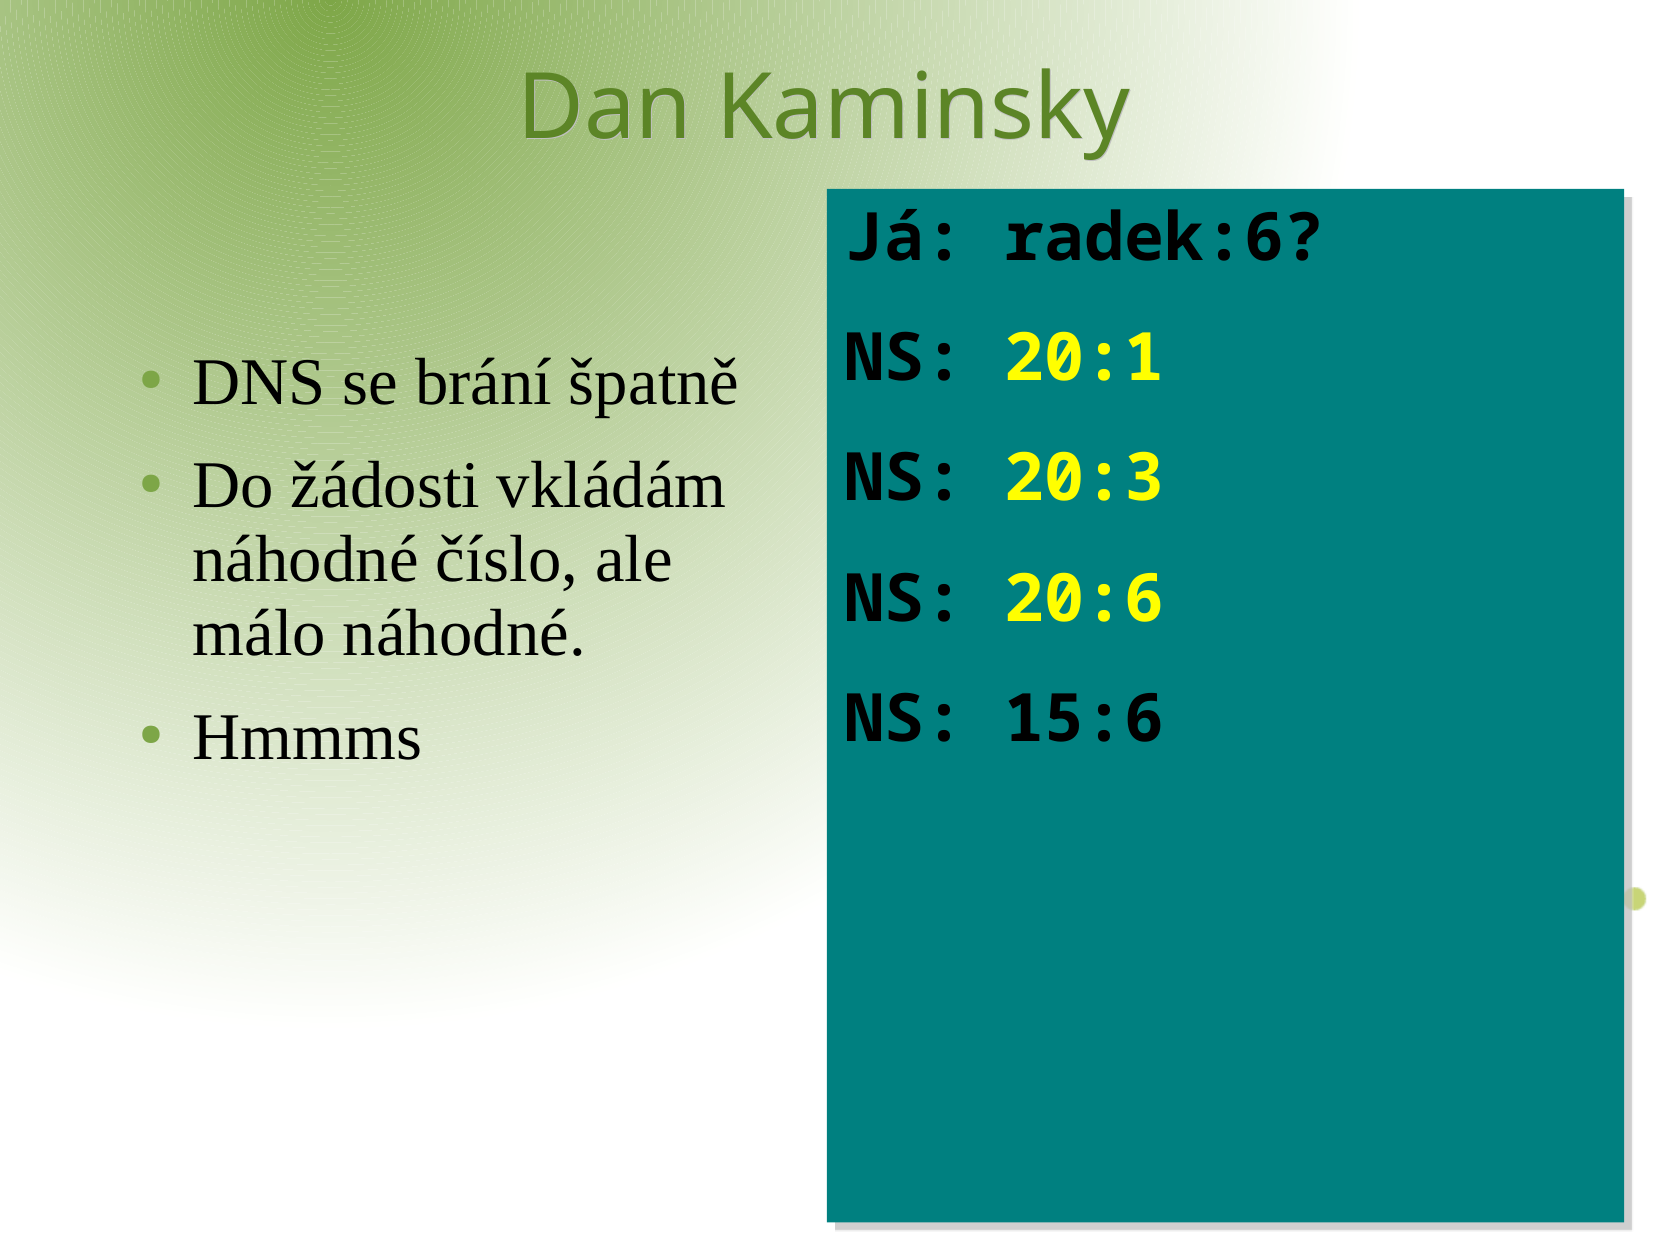

# Dan Kaminsky
Já: radek:6?
NS: 20:1
NS: 20:3
NS: 20:6
NS: 15:6
DNS se brání špatně
Do žádosti vkládám náhodné číslo, ale málo náhodné.
Hmmms